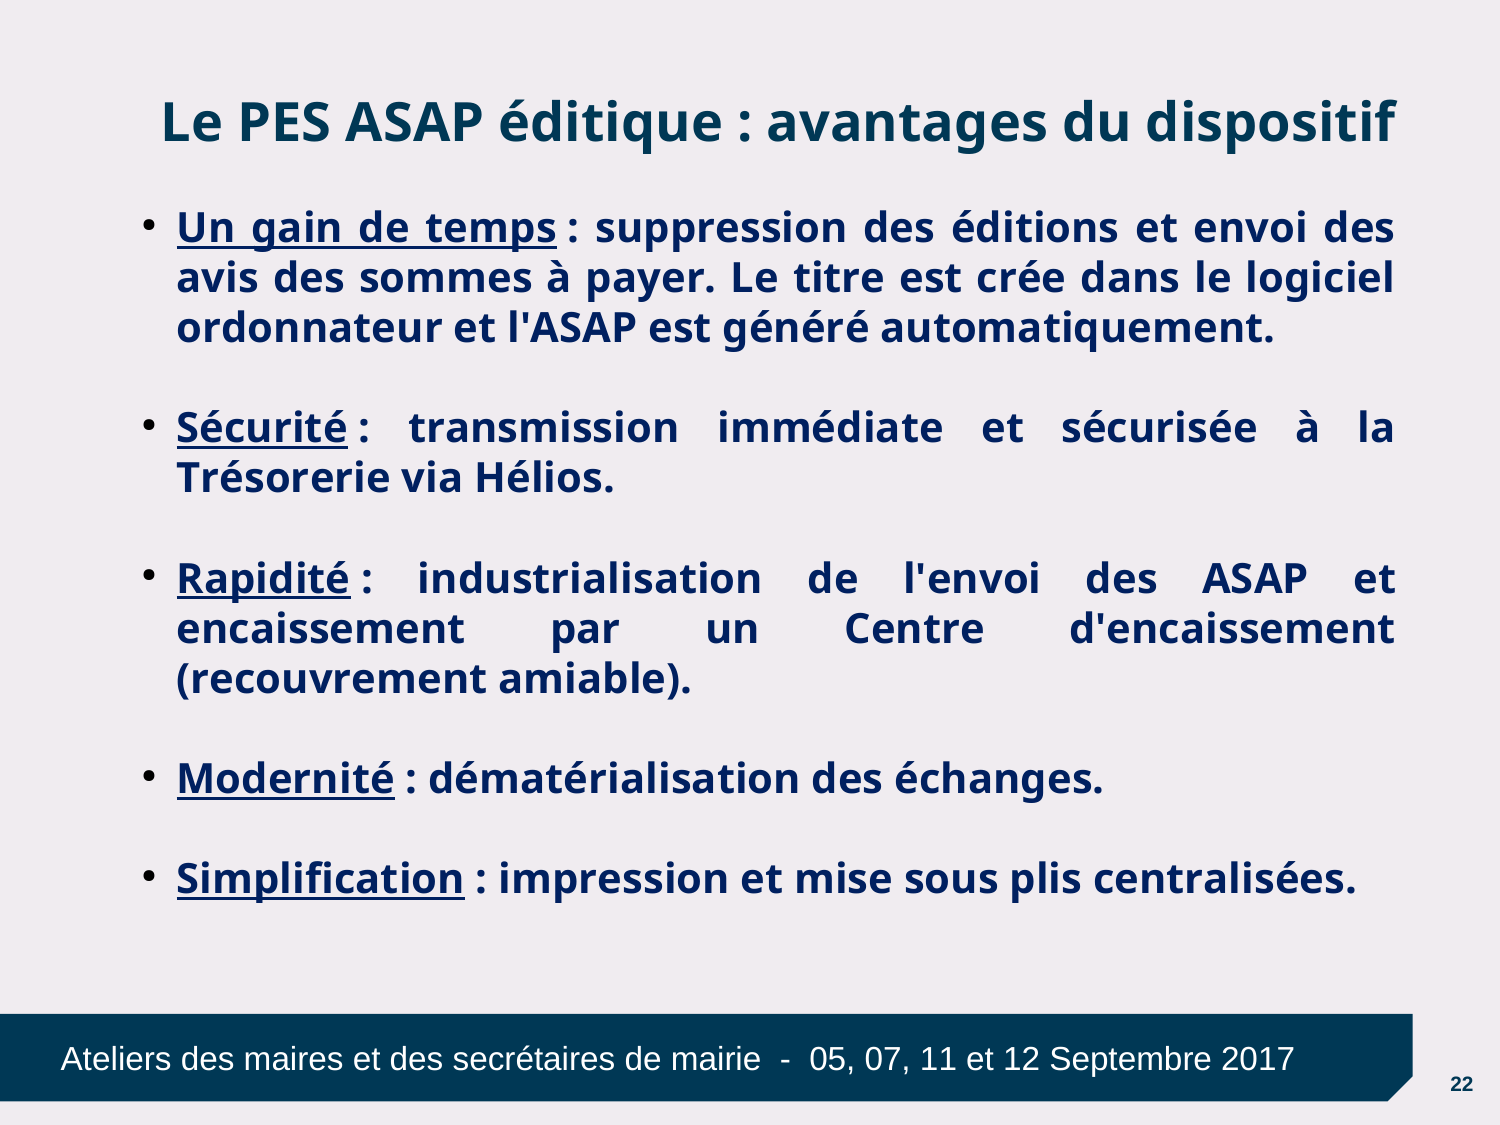

# Le PES ASAP éditique : avantages du dispositif
Un gain de temps : suppression des éditions et envoi des avis des sommes à payer. Le titre est crée dans le logiciel ordonnateur et l'ASAP est généré automatiquement.
Sécurité : transmission immédiate et sécurisée à la Trésorerie via Hélios.
Rapidité : industrialisation de l'envoi des ASAP et encaissement par un Centre d'encaissement (recouvrement amiable).
Modernité : dématérialisation des échanges.
Simplification : impression et mise sous plis centralisées.